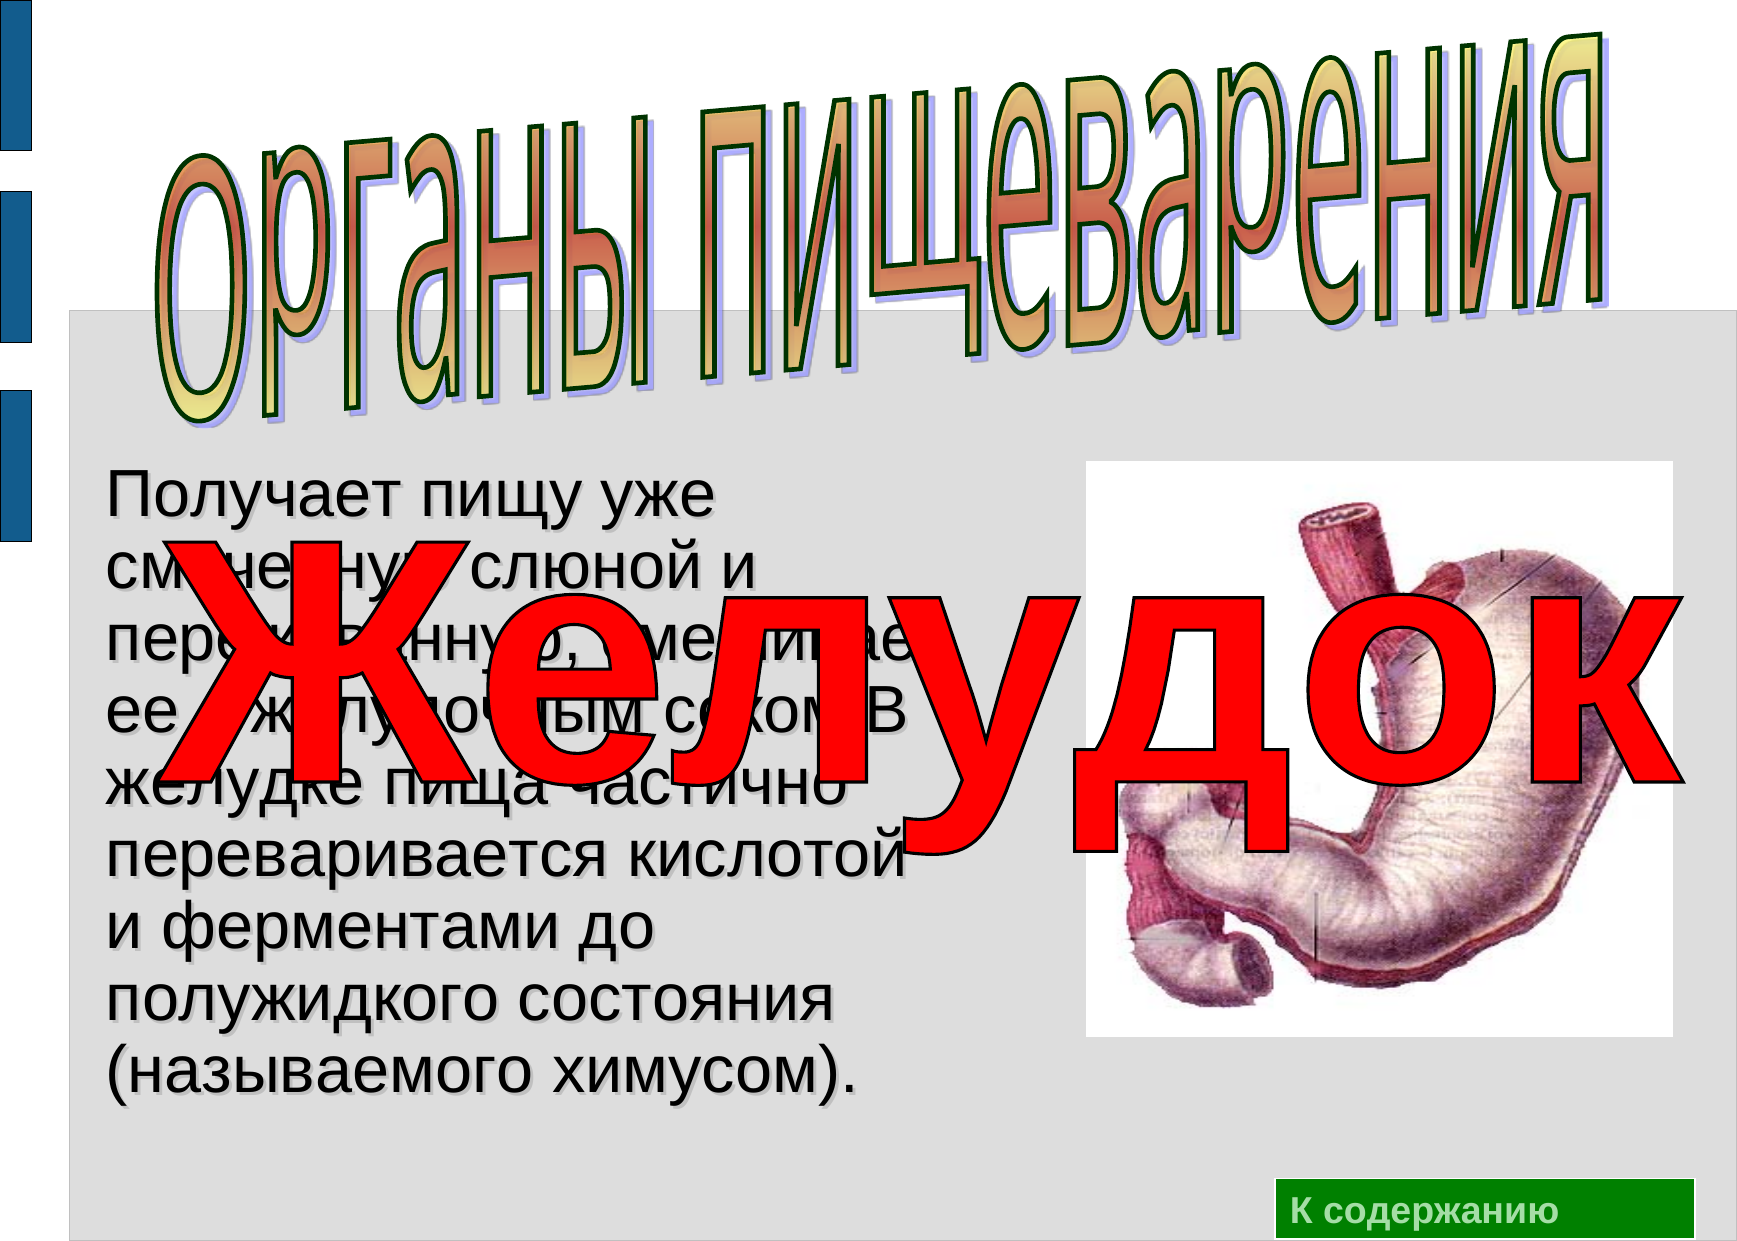

Органы пищеварения
#
Получает пищу уже смоченную слюной и пережеванную, смешивает ее с желудочным соком В желудке пища частично переваривается кислотой и ферментами до полужидкого состояния (называемого химусом).
Желудок
К содержанию